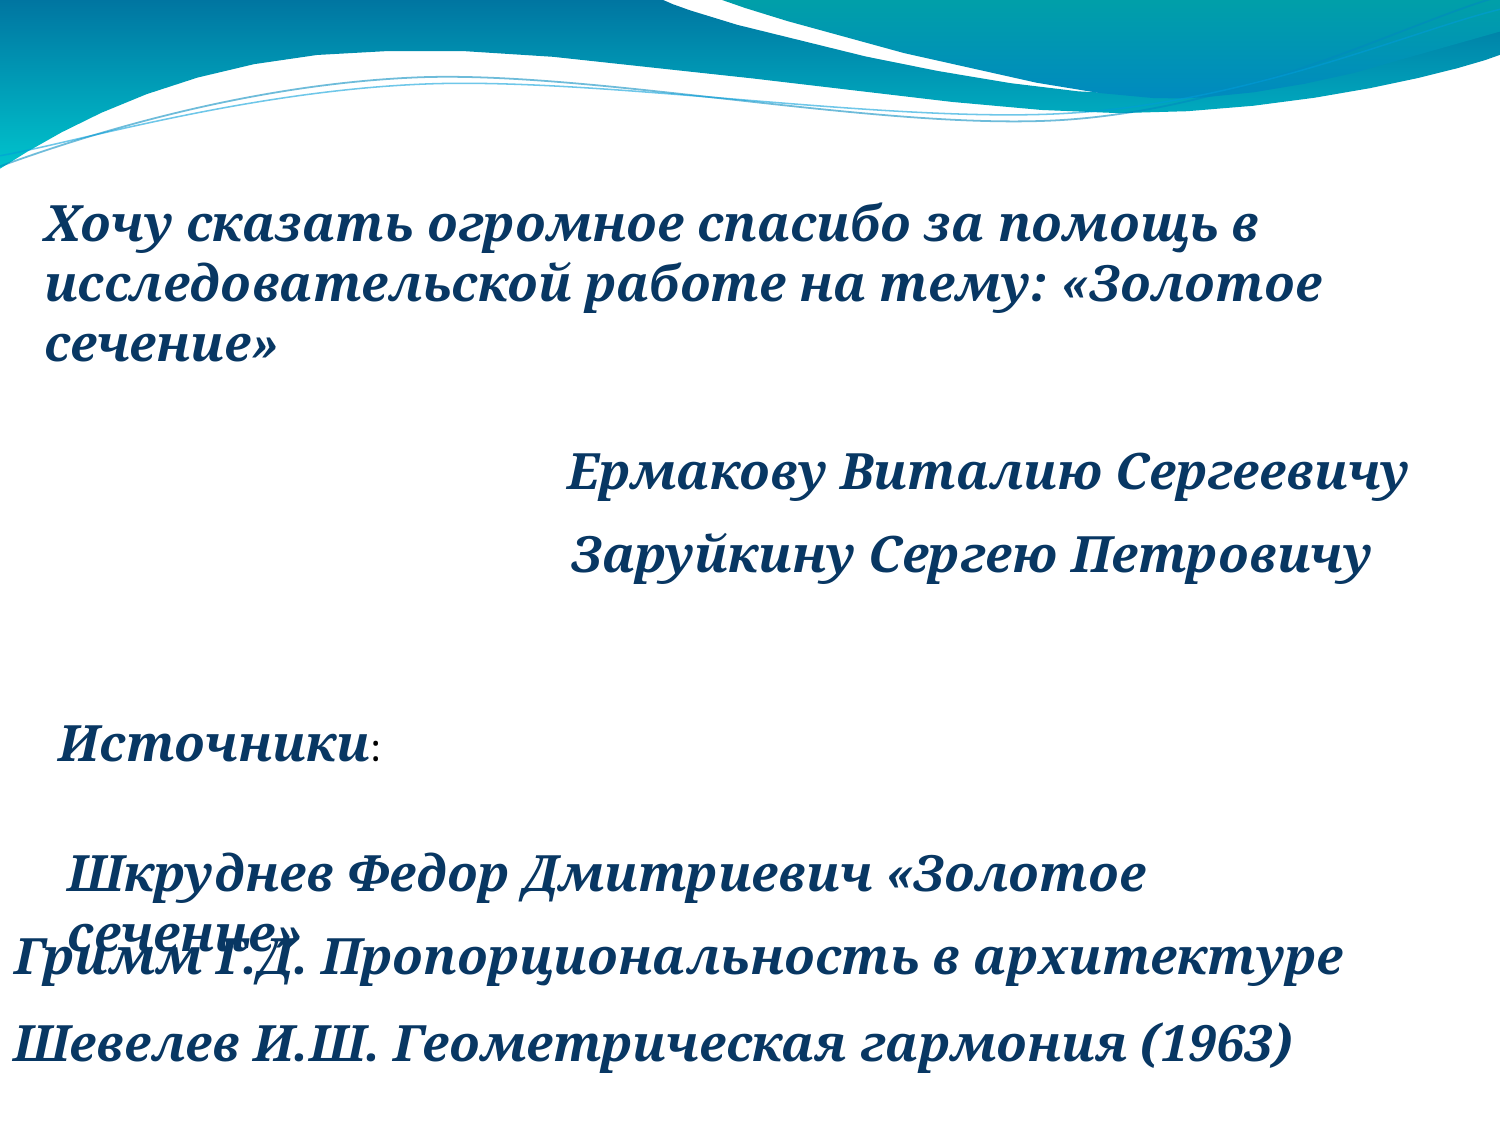

Хочу сказать огромное спасибо за помощь в исследовательской работе на тему: «Золотое сечение»
Ермакову Виталию Сергеевичу
Заруйкину Сергею Петровичу
Источники:
Шкруднев Федор Дмитриевич «Золотое сечение»
Гримм Г.Д. Пропорциональность в архитектуре
Шевелев И.Ш. Геометрическая гармония (1963)